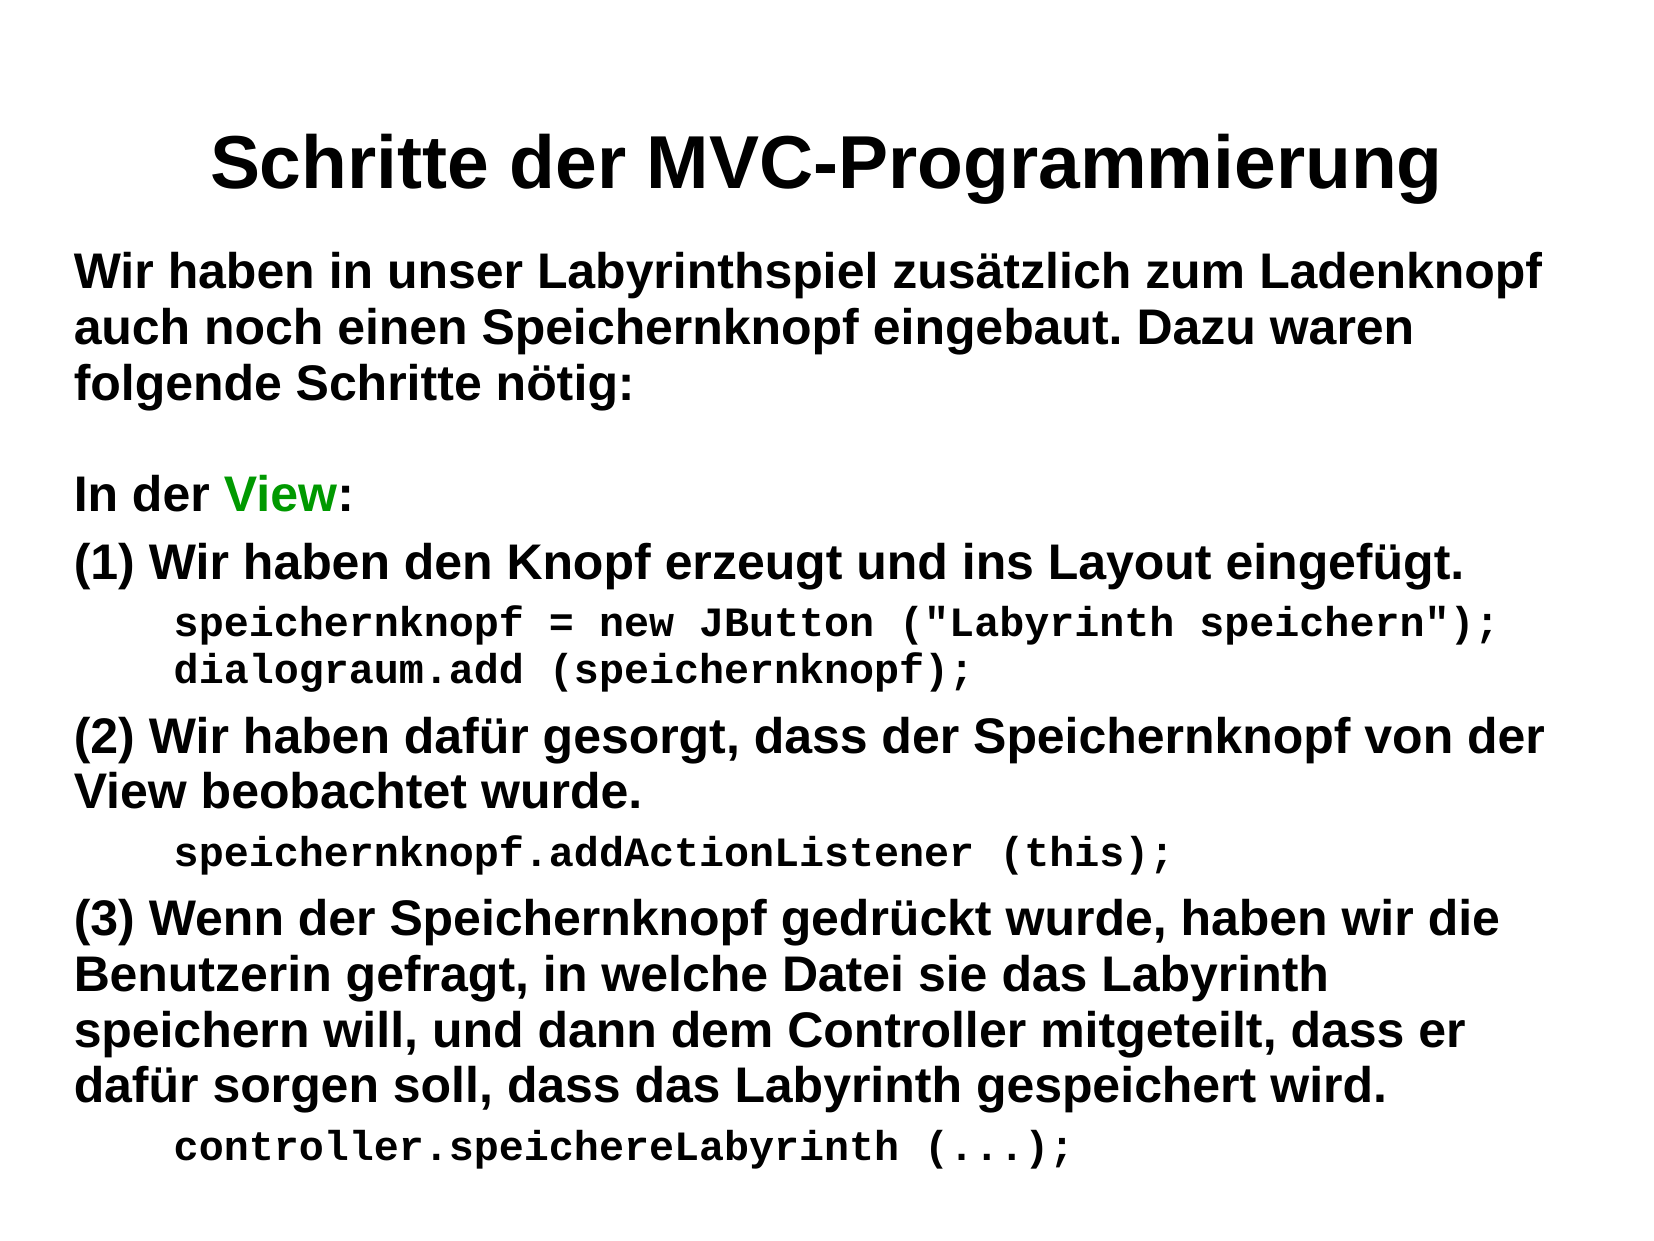

# Schritte der MVC-Programmierung
Wir haben in unser Labyrinthspiel zusätzlich zum Ladenknopf auch noch einen Speichernknopf eingebaut. Dazu waren folgende Schritte nötig:
In der View:
Wir haben den Knopf erzeugt und ins Layout eingefügt.
 speichernknopf = new JButton ("Labyrinth speichern");
 dialograum.add (speichernknopf);
Wir haben dafür gesorgt, dass der Speichernknopf von der View beobachtet wurde.
 speichernknopf.addActionListener (this);
Wenn der Speichernknopf gedrückt wurde, haben wir die Benutzerin gefragt, in welche Datei sie das Labyrinth speichern will, und dann dem Controller mitgeteilt, dass er dafür sorgen soll, dass das Labyrinth gespeichert wird.
 controller.speichereLabyrinth (...);